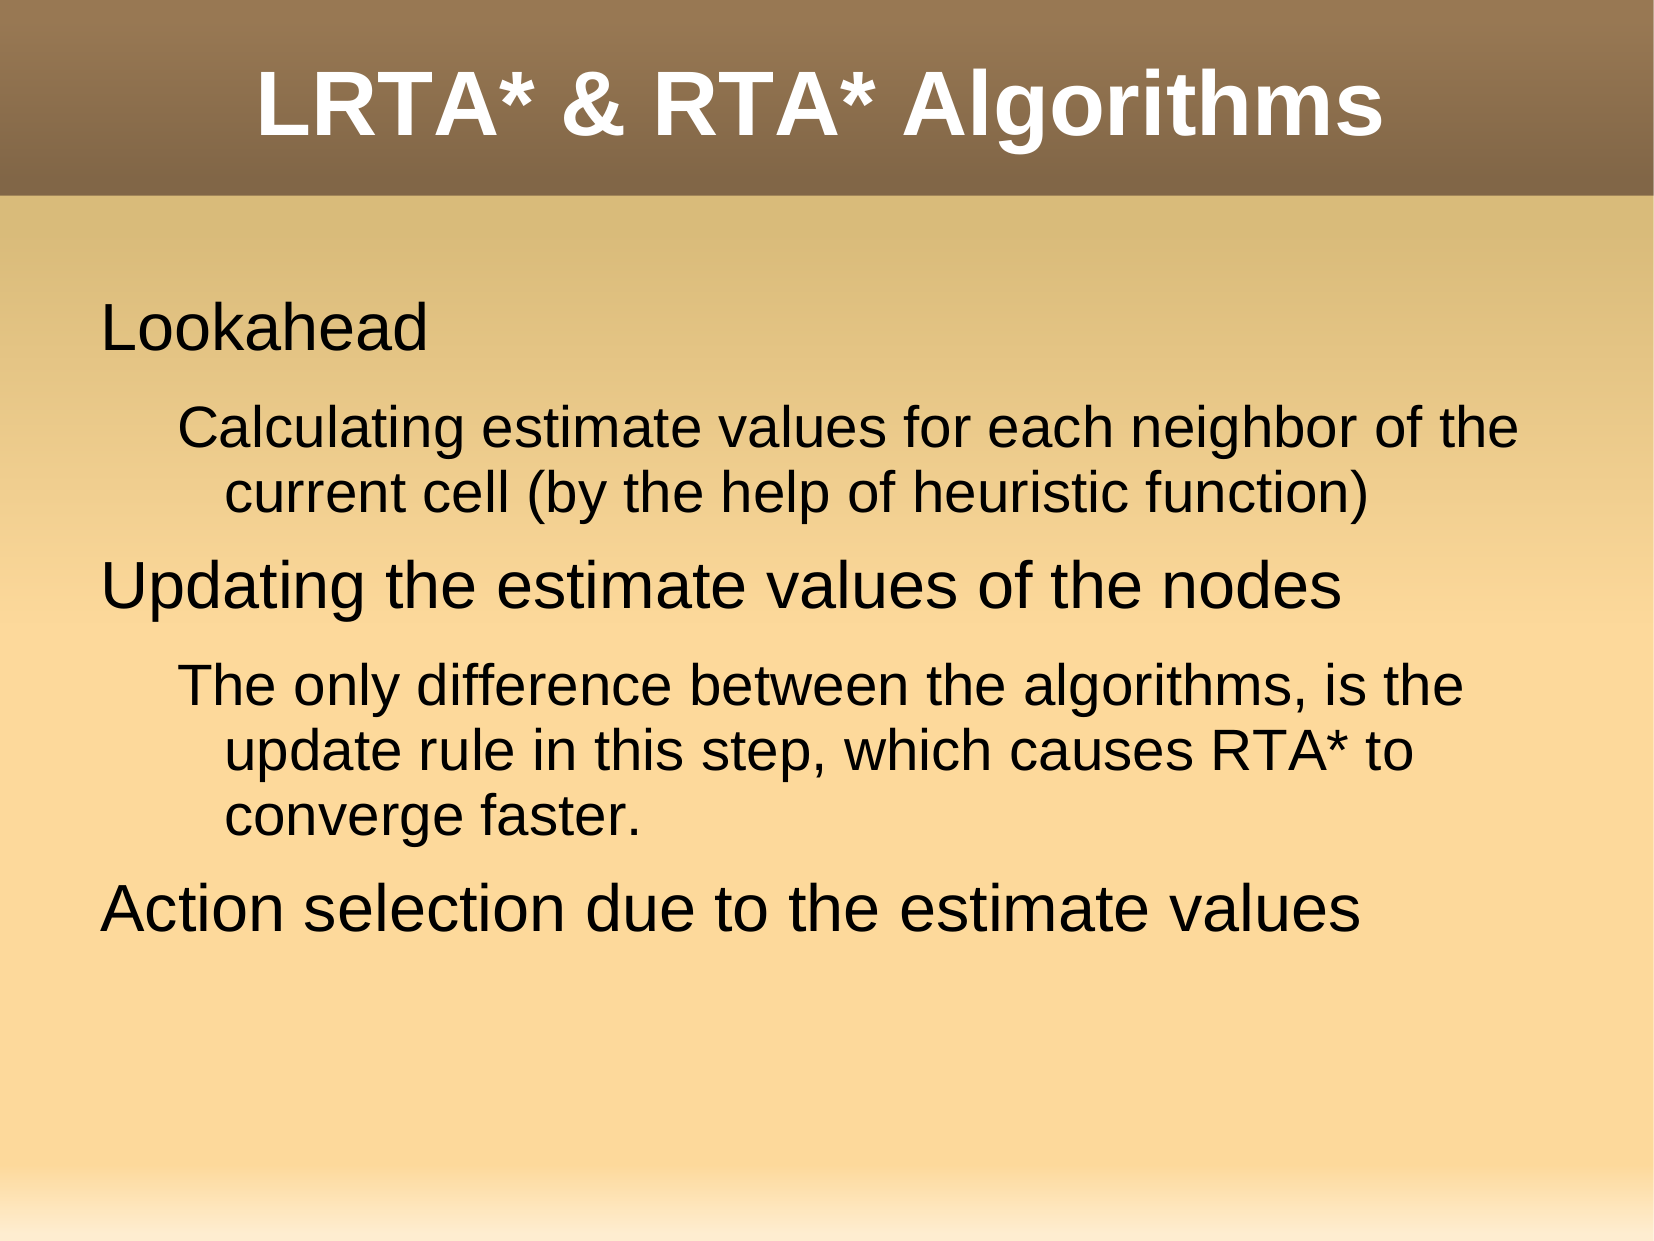

# LRTA* & RTA* Algorithms
Lookahead
Calculating estimate values for each neighbor of the current cell (by the help of heuristic function)
Updating the estimate values of the nodes
The only difference between the algorithms, is the update rule in this step, which causes RTA* to converge faster.
Action selection due to the estimate values